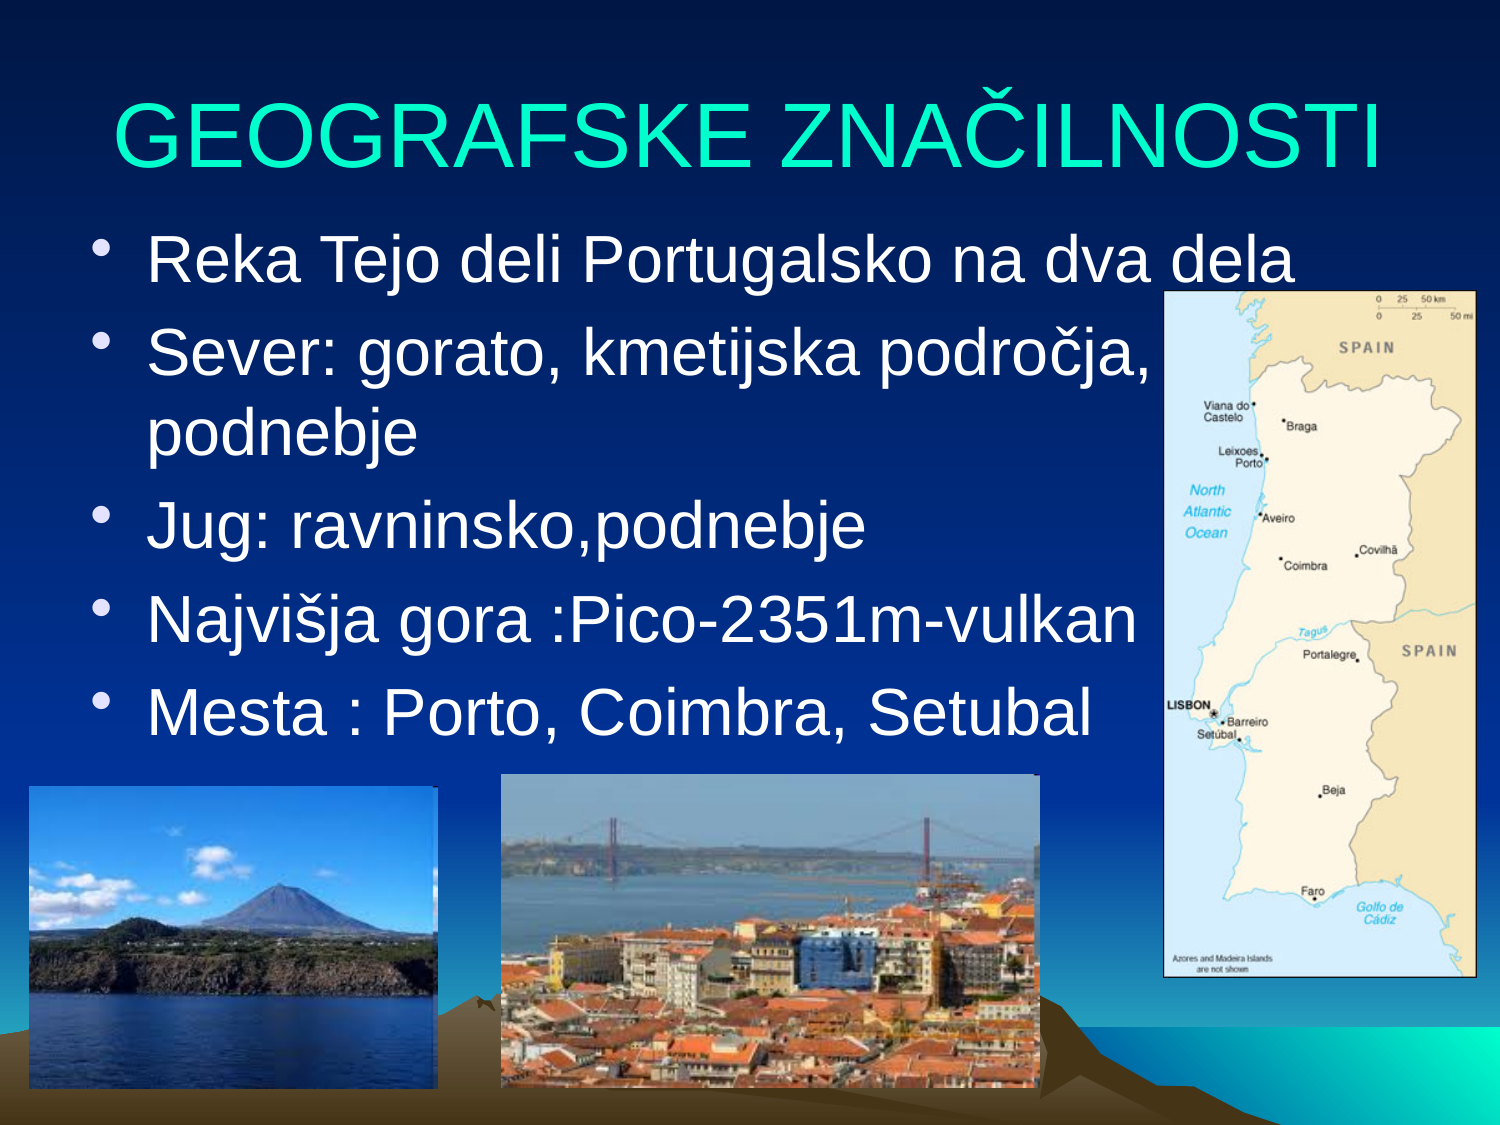

# GEOGRAFSKE ZNAČILNOSTI
Reka Tejo deli Portugalsko na dva dela
Sever: gorato, kmetijska področja, podnebje
Jug: ravninsko,podnebje
Najvišja gora :Pico-2351m-vulkan
Mesta : Porto, Coimbra, Setubal